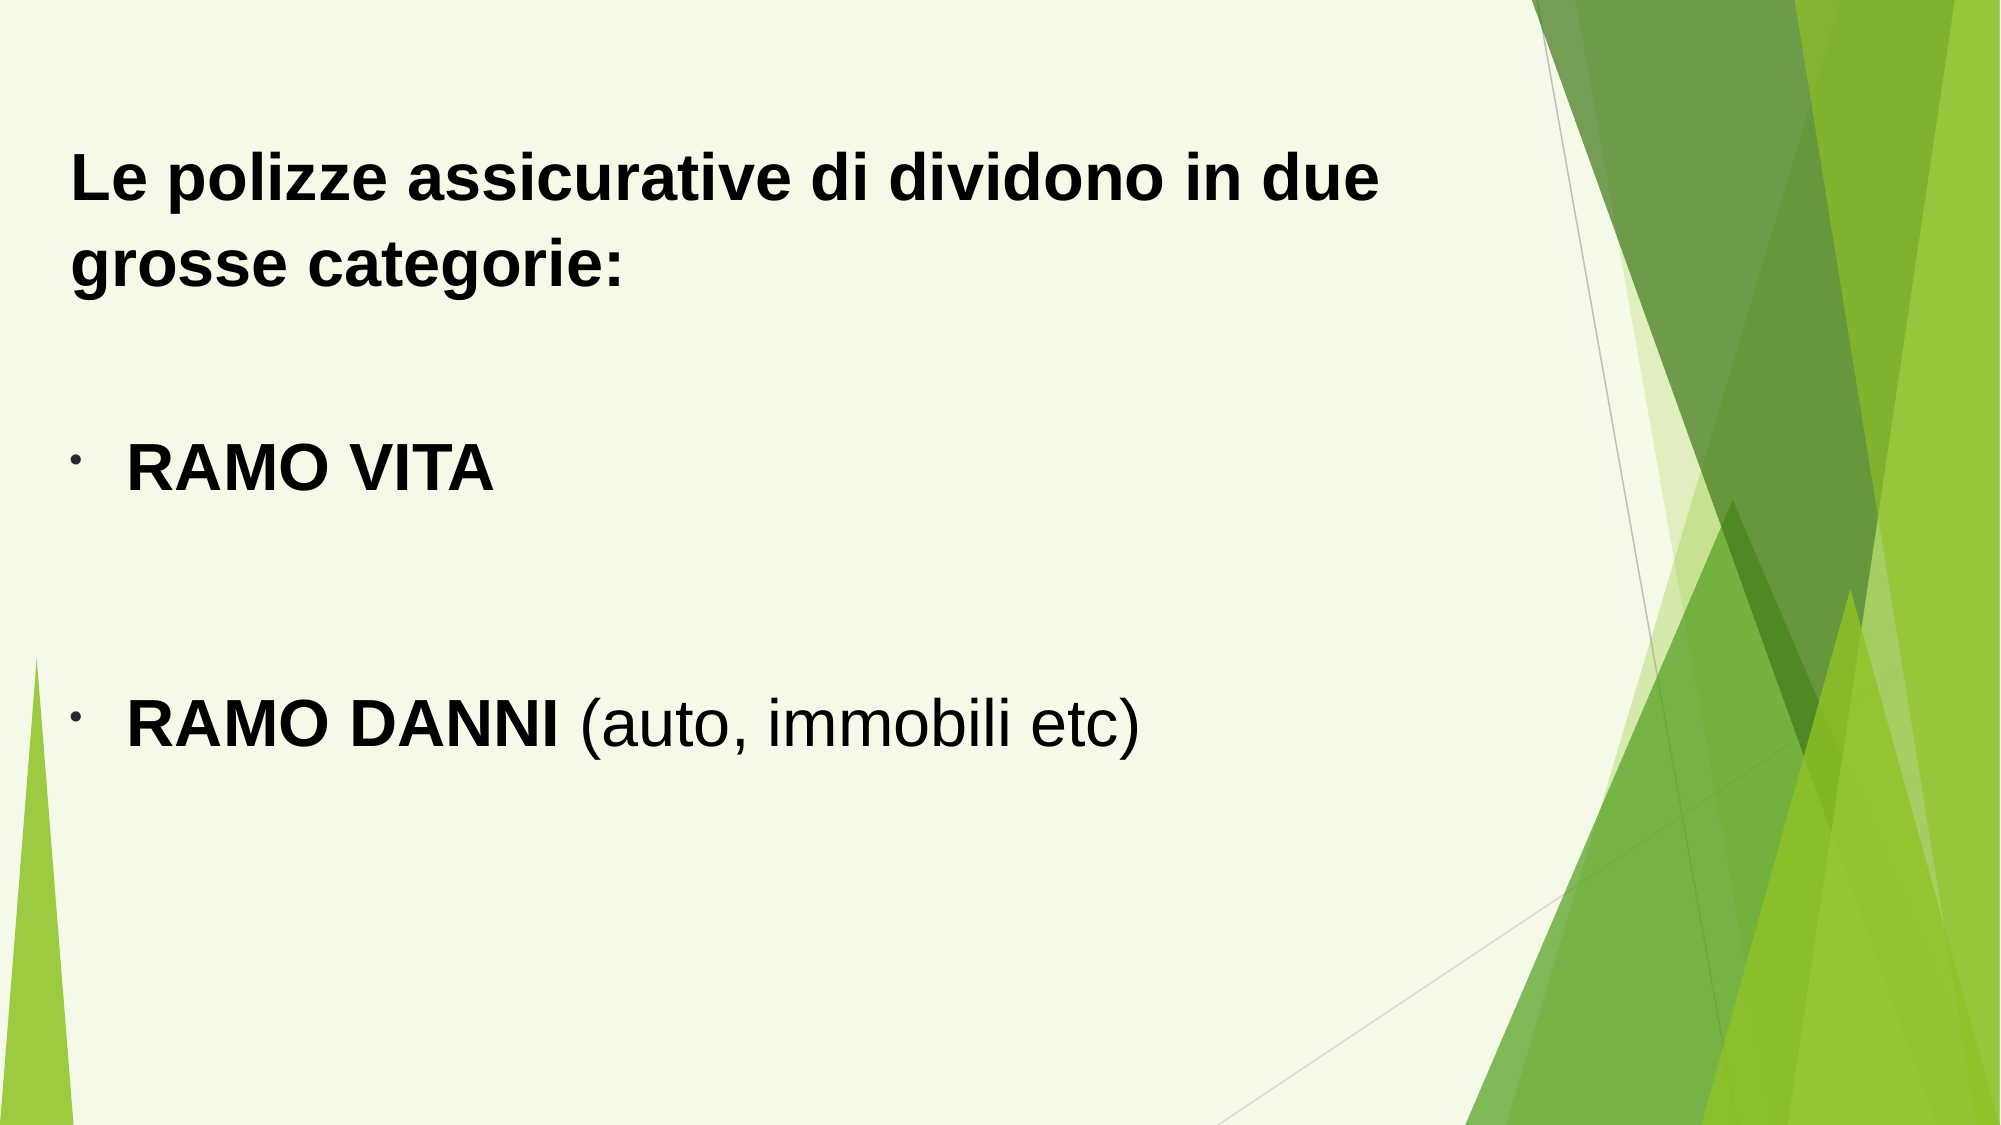

Le polizze assicurative di dividono in due grosse categorie:
RAMO VITA
RAMO DANNI (auto, immobili etc)